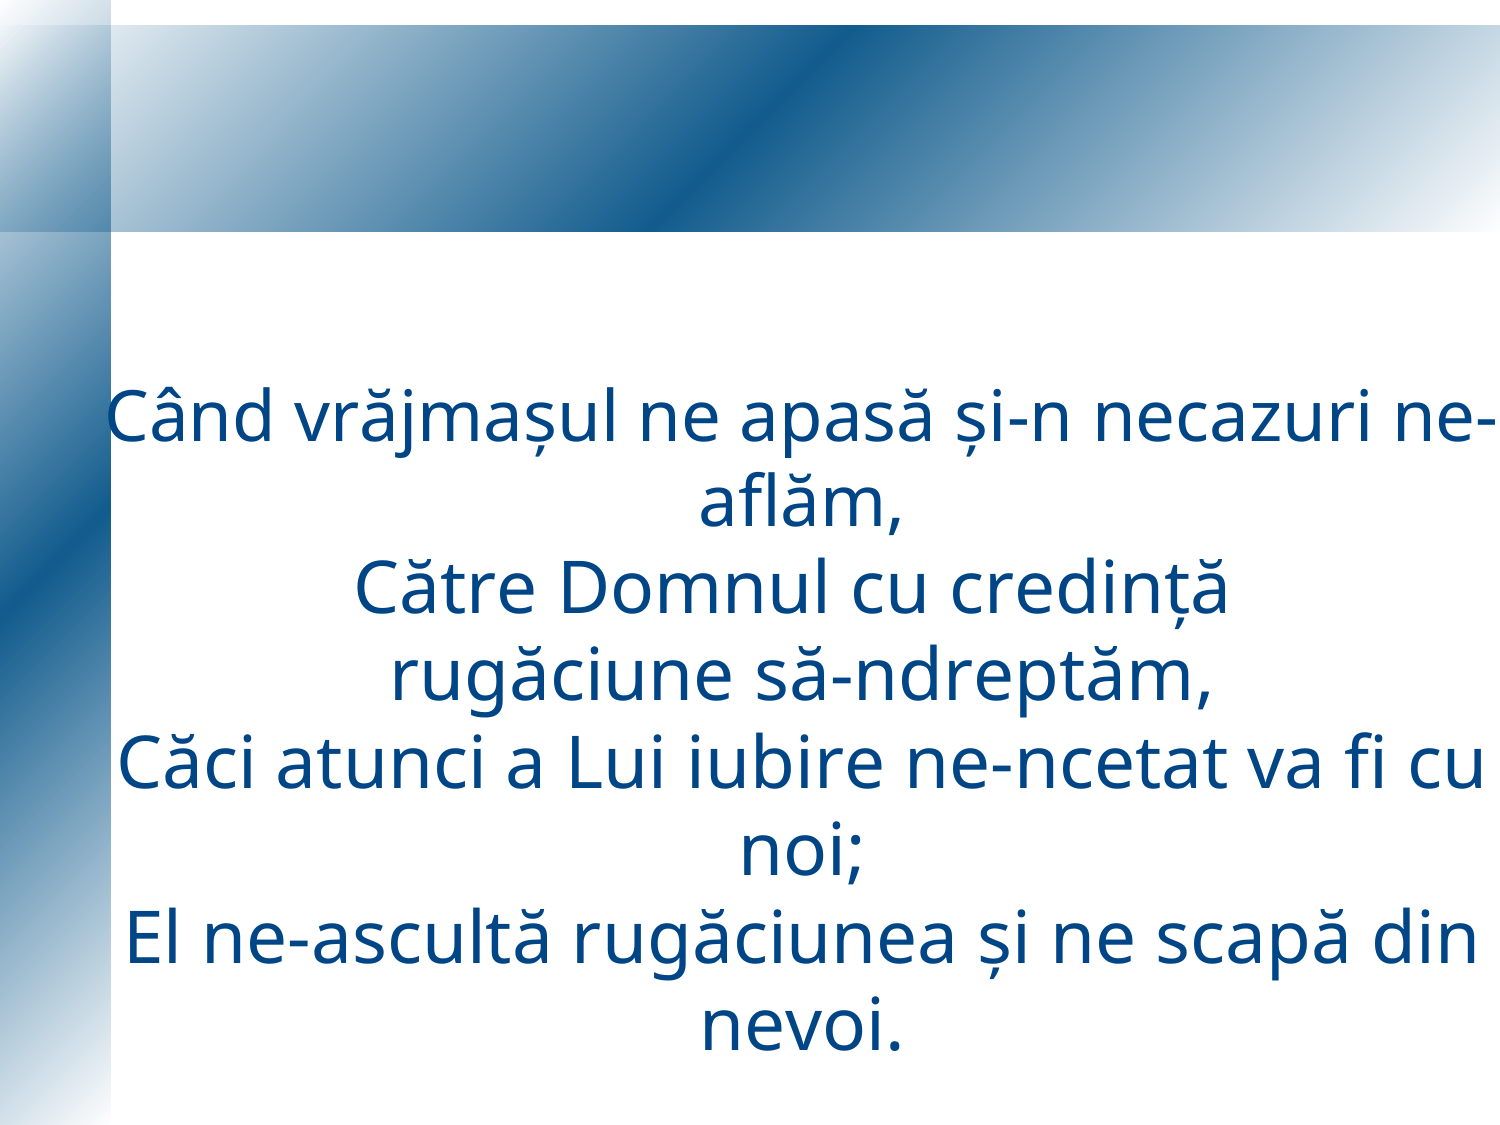

Când vrăjmaşul ne apasă şi-n necazuri ne-aflăm,
Către Domnul cu credinţă
rugăciune să-ndreptăm,
Căci atunci a Lui iubire ne-ncetat va fi cu noi;
El ne-ascultă rugăciunea şi ne scapă din nevoi.